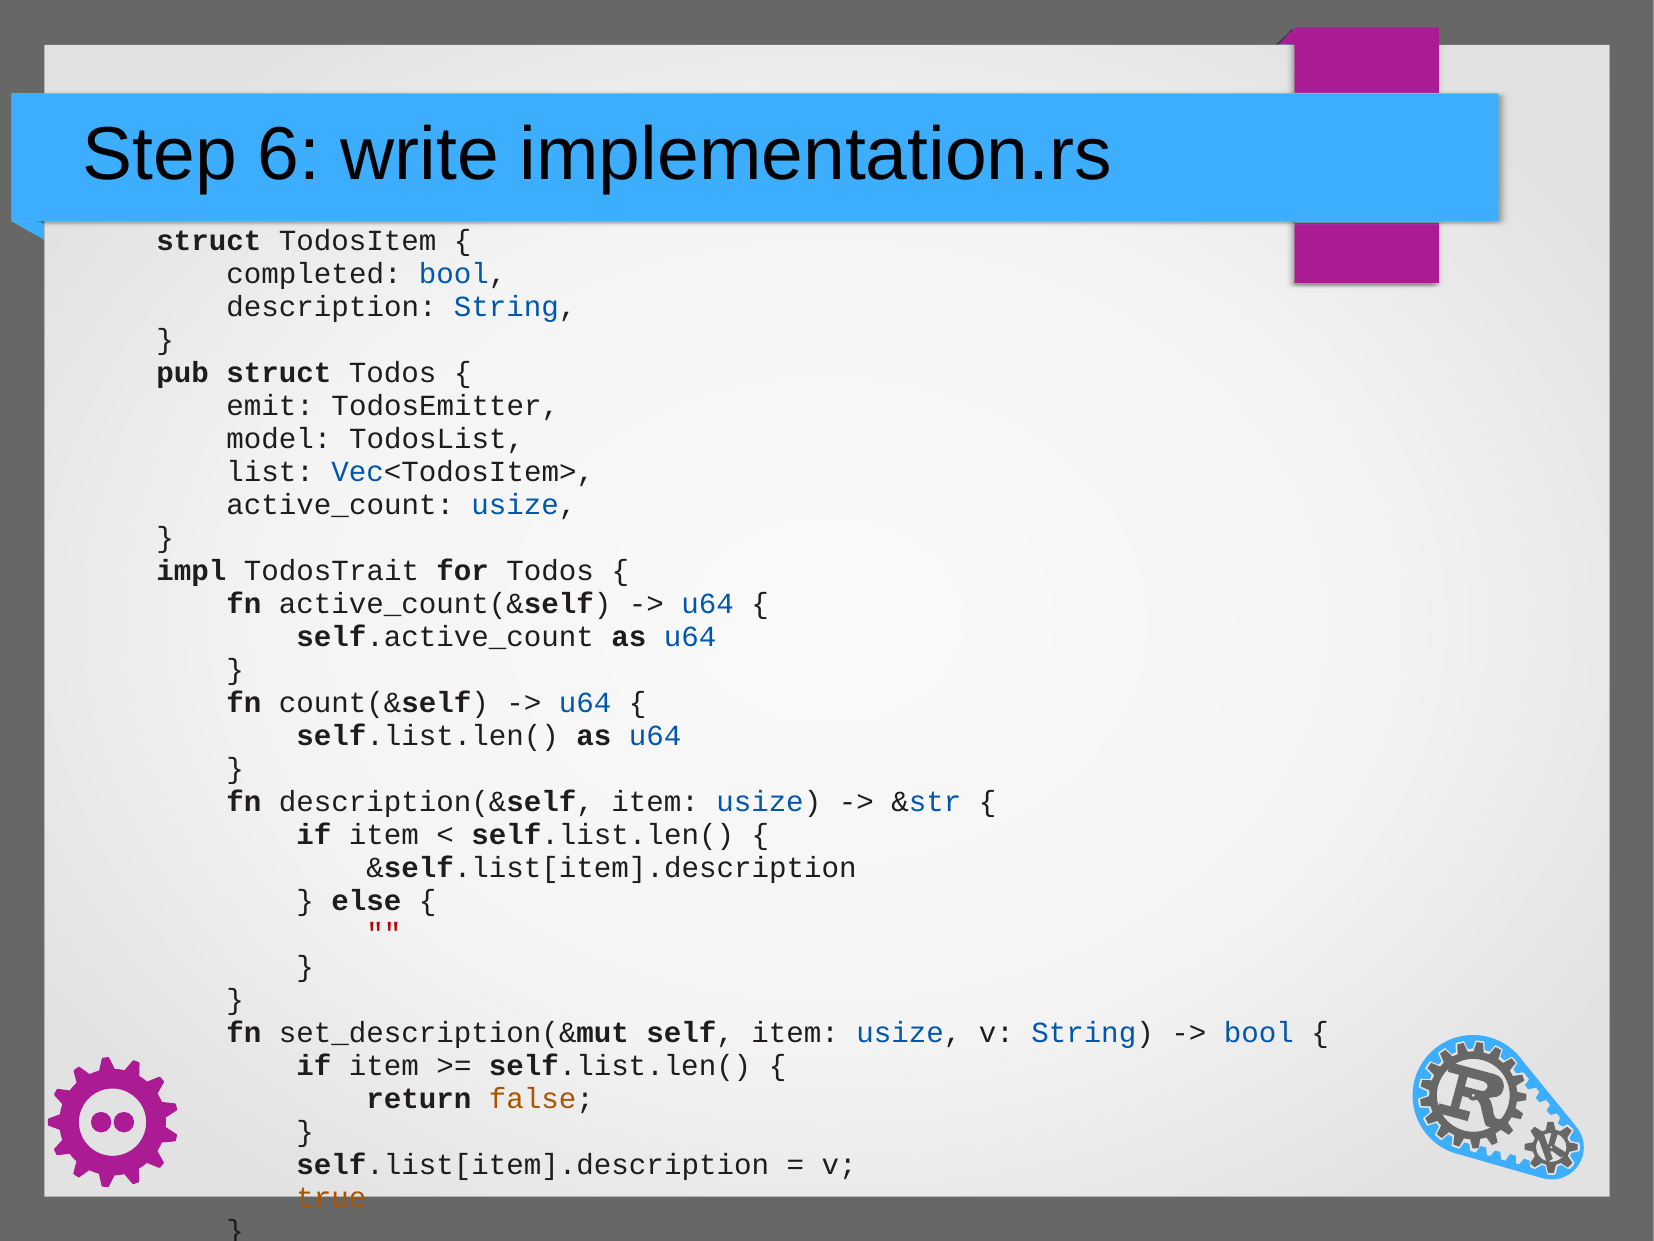

# Step 6: write implementation.rs
struct TodosItem {
 completed: bool,
 description: String,
}
pub struct Todos {
 emit: TodosEmitter,
 model: TodosList,
 list: Vec<TodosItem>,
 active_count: usize,
}
impl TodosTrait for Todos {
 fn active_count(&self) -> u64 {
 self.active_count as u64
 }
 fn count(&self) -> u64 {
 self.list.len() as u64
 }
 fn description(&self, item: usize) -> &str {
 if item < self.list.len() {
 &self.list[item].description
 } else {
 ""
 }
 }
 fn set_description(&mut self, item: usize, v: String) -> bool {
 if item >= self.list.len() {
 return false;
 }
 self.list[item].description = v;
 true
 }